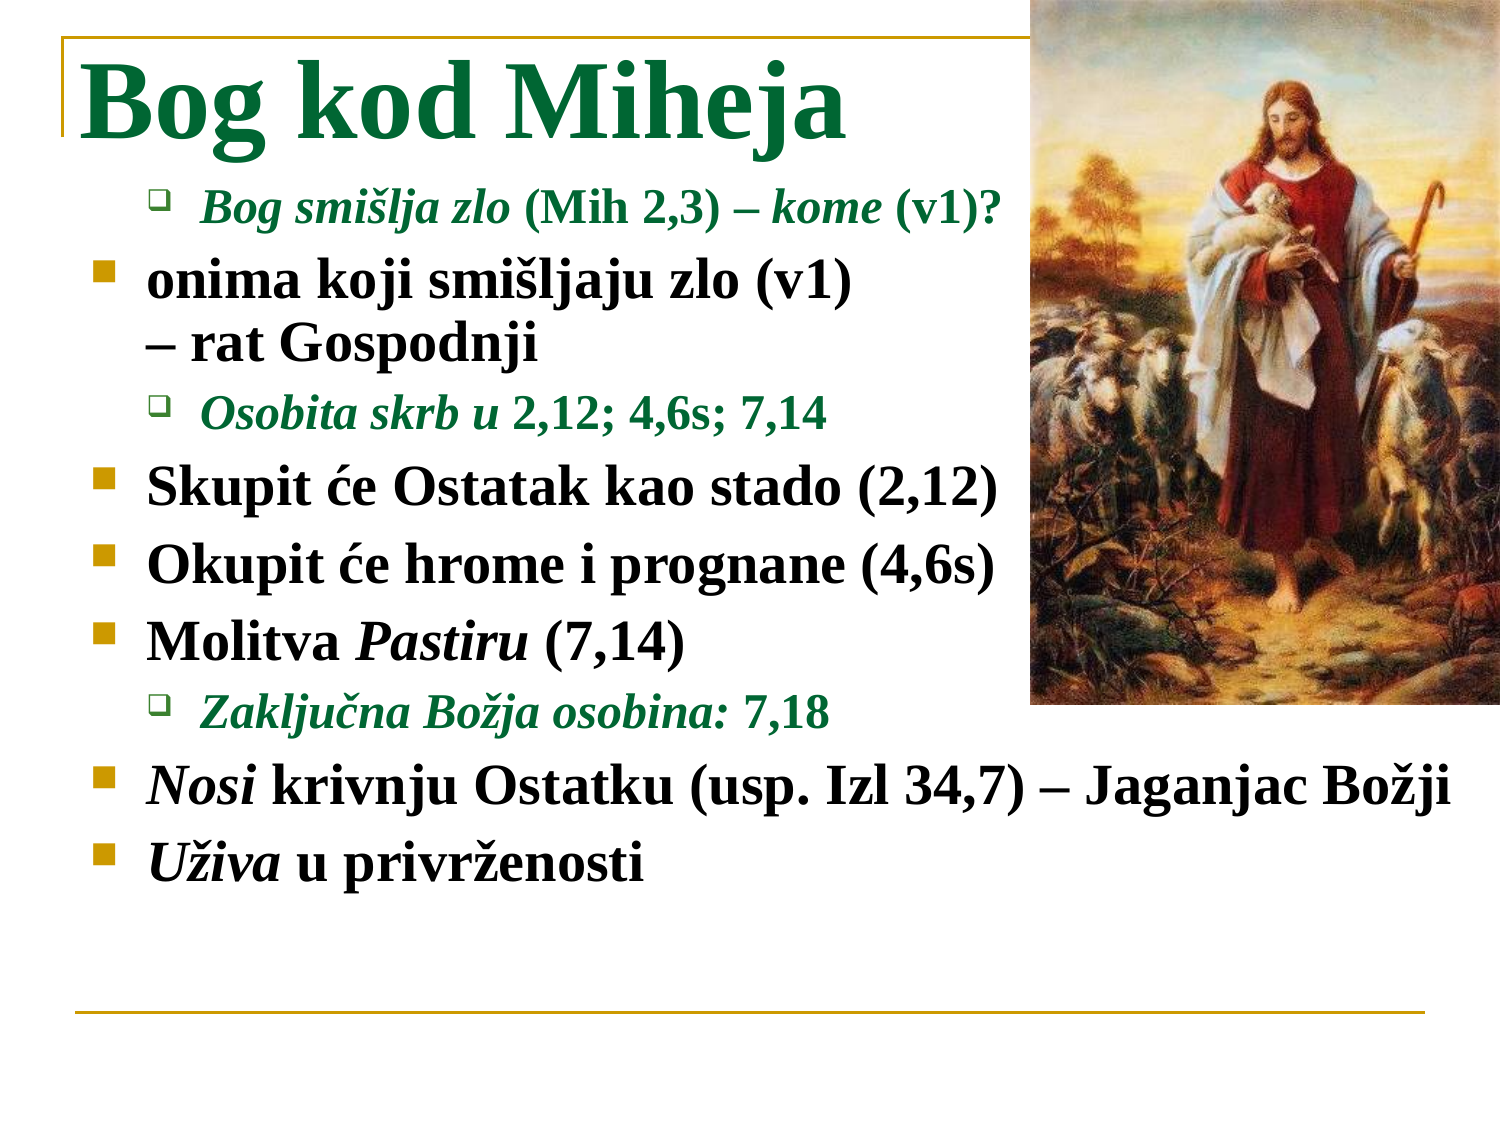

# Bog kod Miheja
Bog smišlja zlo (Mih 2,3) – kome (v1)?
onima koji smišljaju zlo (v1)
– rat Gospodnji
Osobita skrb u 2,12; 4,6s; 7,14
Skupit će Ostatak kao stado (2,12)
Okupit će hrome i prognane (4,6s)
Molitva Pastiru (7,14)
Zaključna Božja osobina: 7,18
Nosi krivnju Ostatku (usp. Izl 34,7) – Jaganjac Božji
Uživa u privrženosti